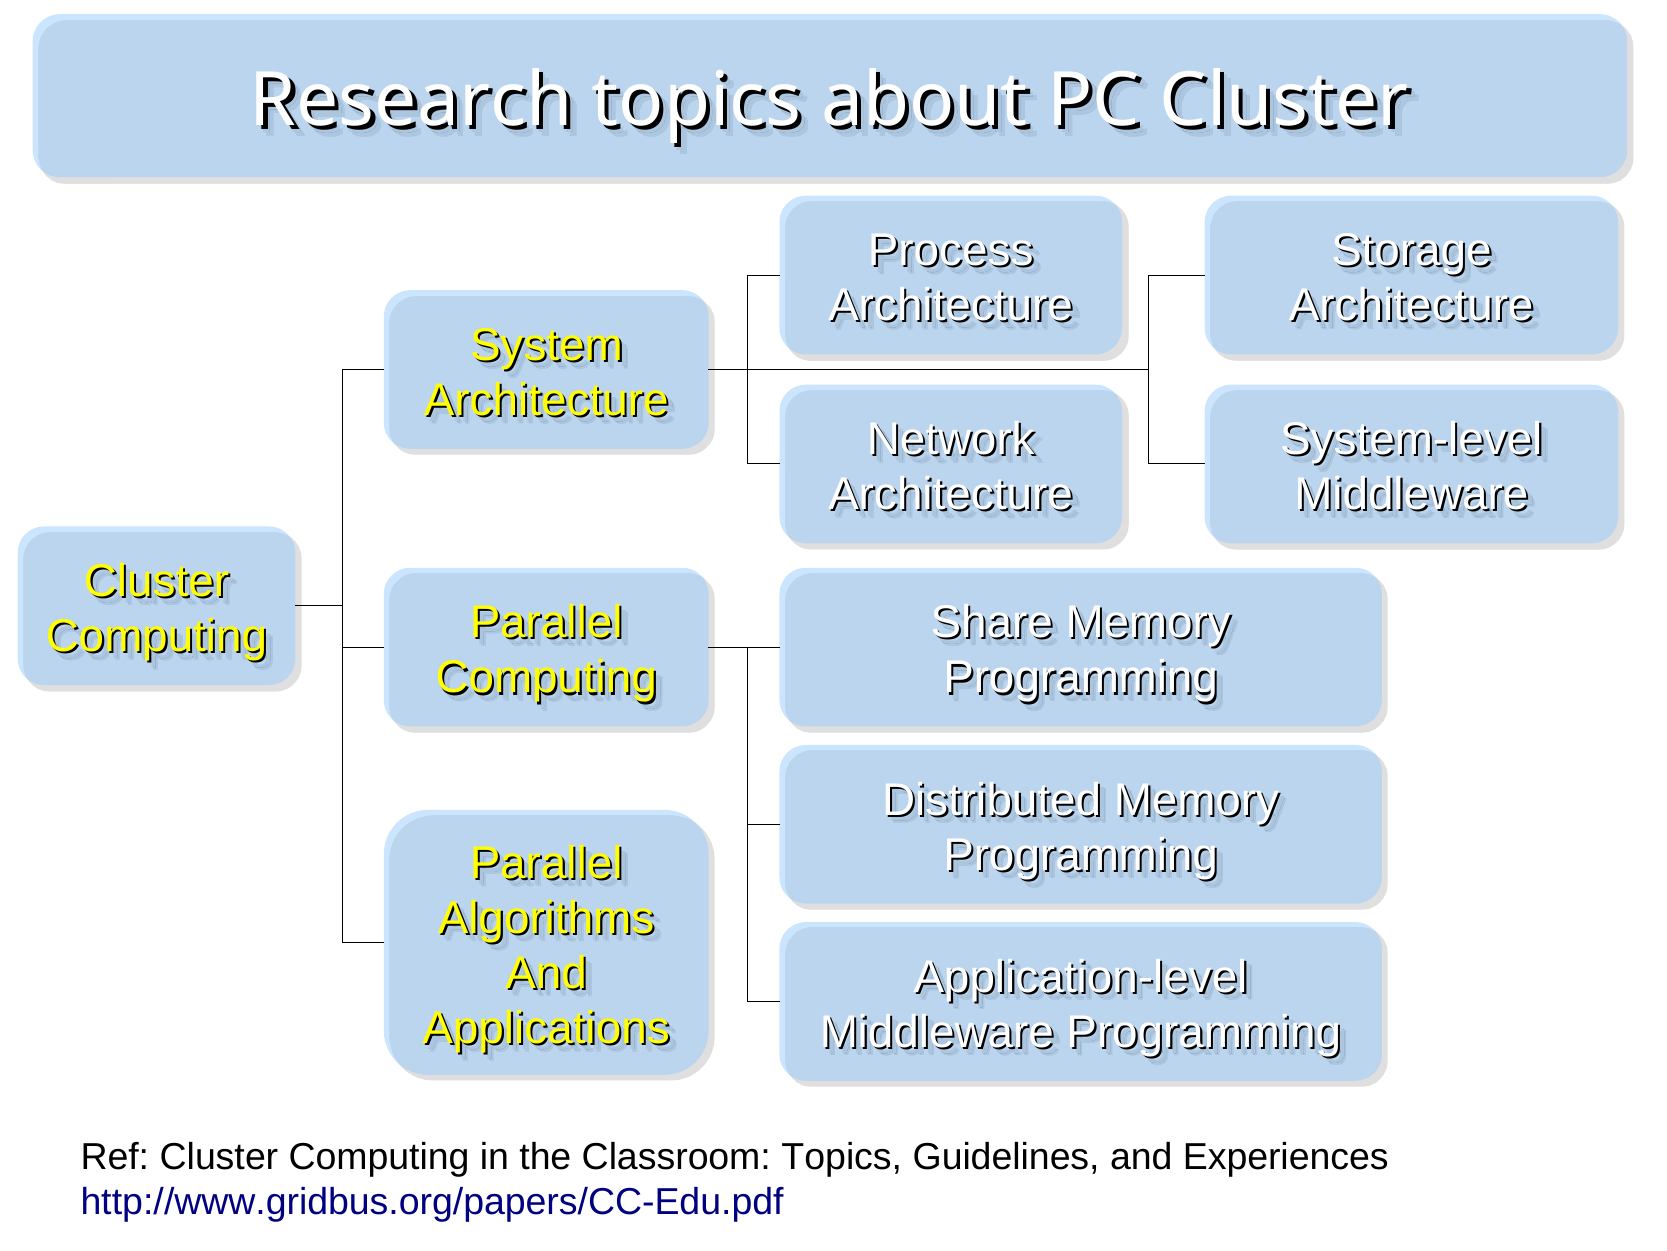

Research topics about PC Cluster
Process
Architecture
Storage
Architecture
System
Architecture
Network
Architecture
System-level
Middleware
Cluster
Computing
Parallel
Computing
Share Memory
Programming
Distributed Memory
Programming
Parallel
Algorithms
And
Applications
Application-level
Middleware Programming
Ref: Cluster Computing in the Classroom: Topics, Guidelines, and Experiences
http://www.gridbus.org/papers/CC-Edu.pdf